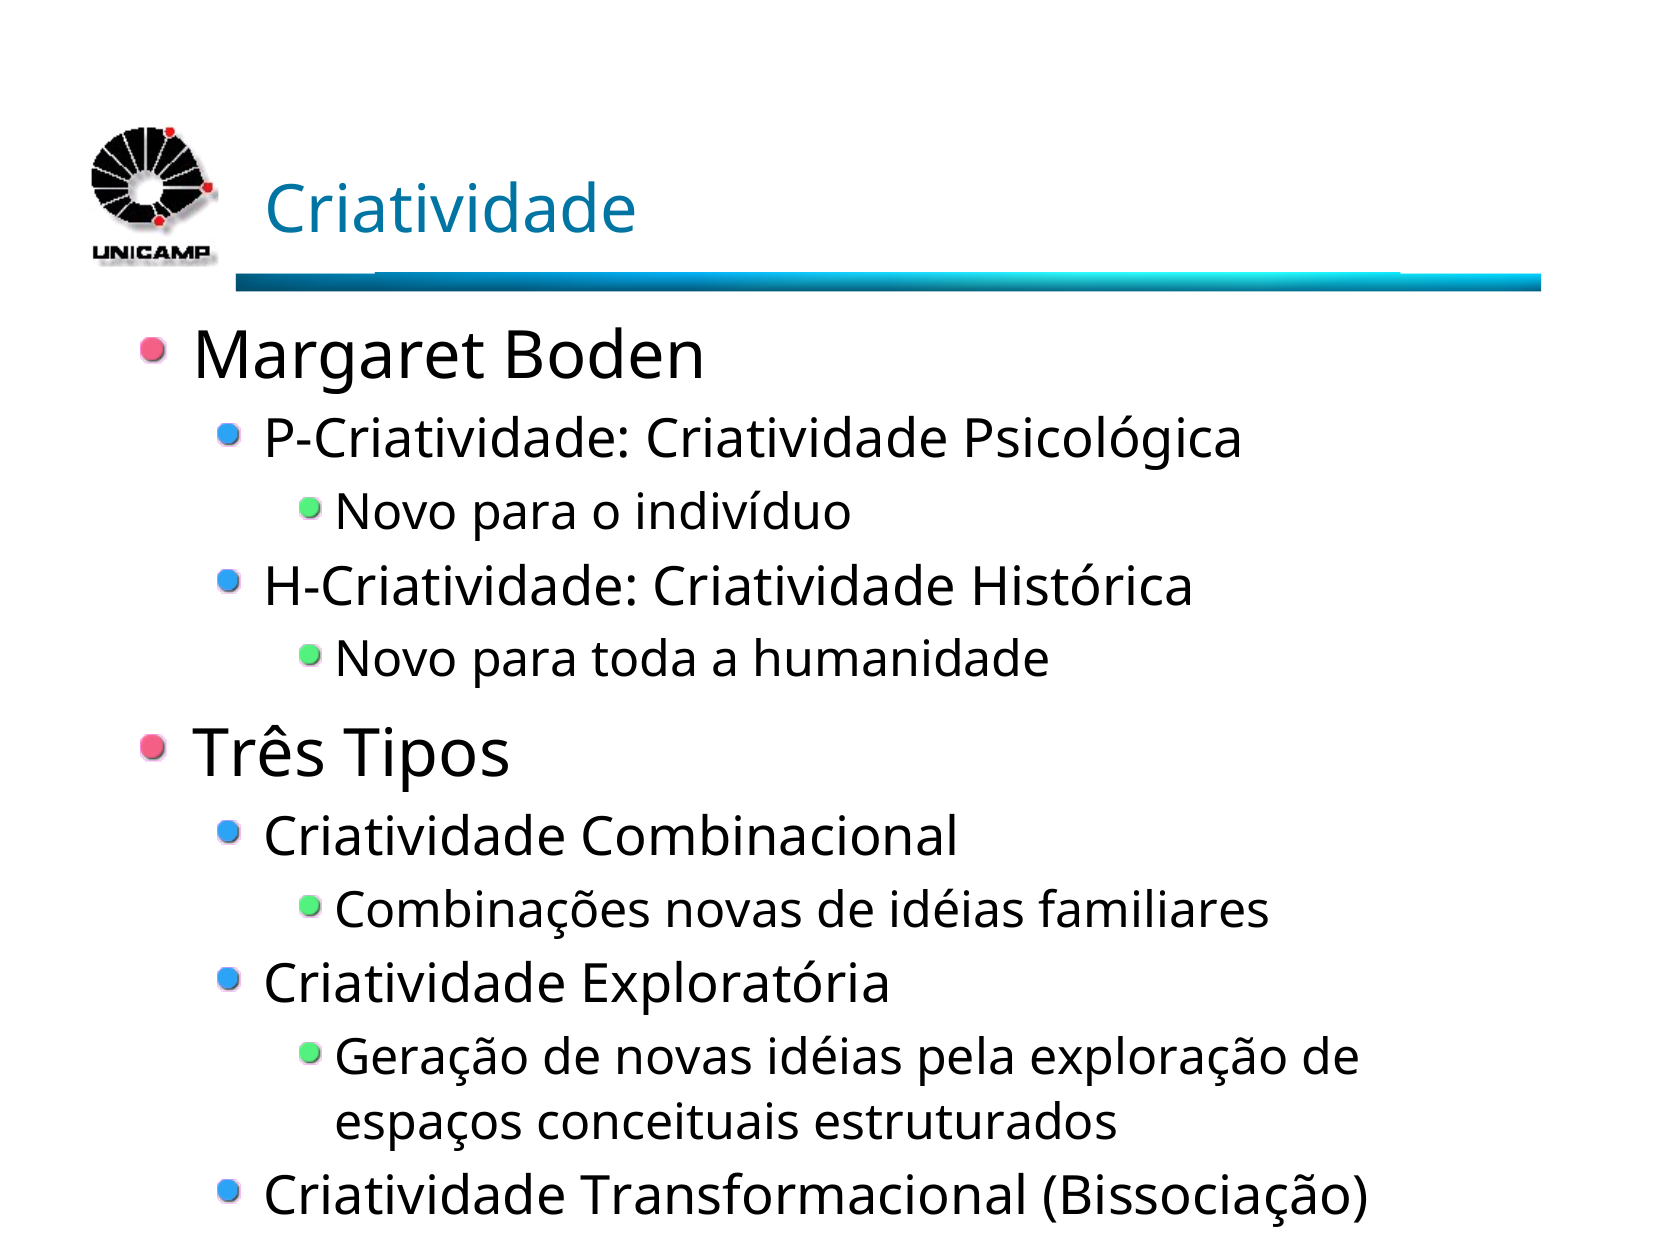

# Criatividade
Margaret Boden
P-Criatividade: Criatividade Psicológica
Novo para o indivíduo
H-Criatividade: Criatividade Histórica
Novo para toda a humanidade
Três Tipos
Criatividade Combinacional
Combinações novas de idéias familiares
Criatividade Exploratória
Geração de novas idéias pela exploração de espaços conceituais estruturados
Criatividade Transformacional (Bissociação)
Transformação de alguma dimensão desse espaço